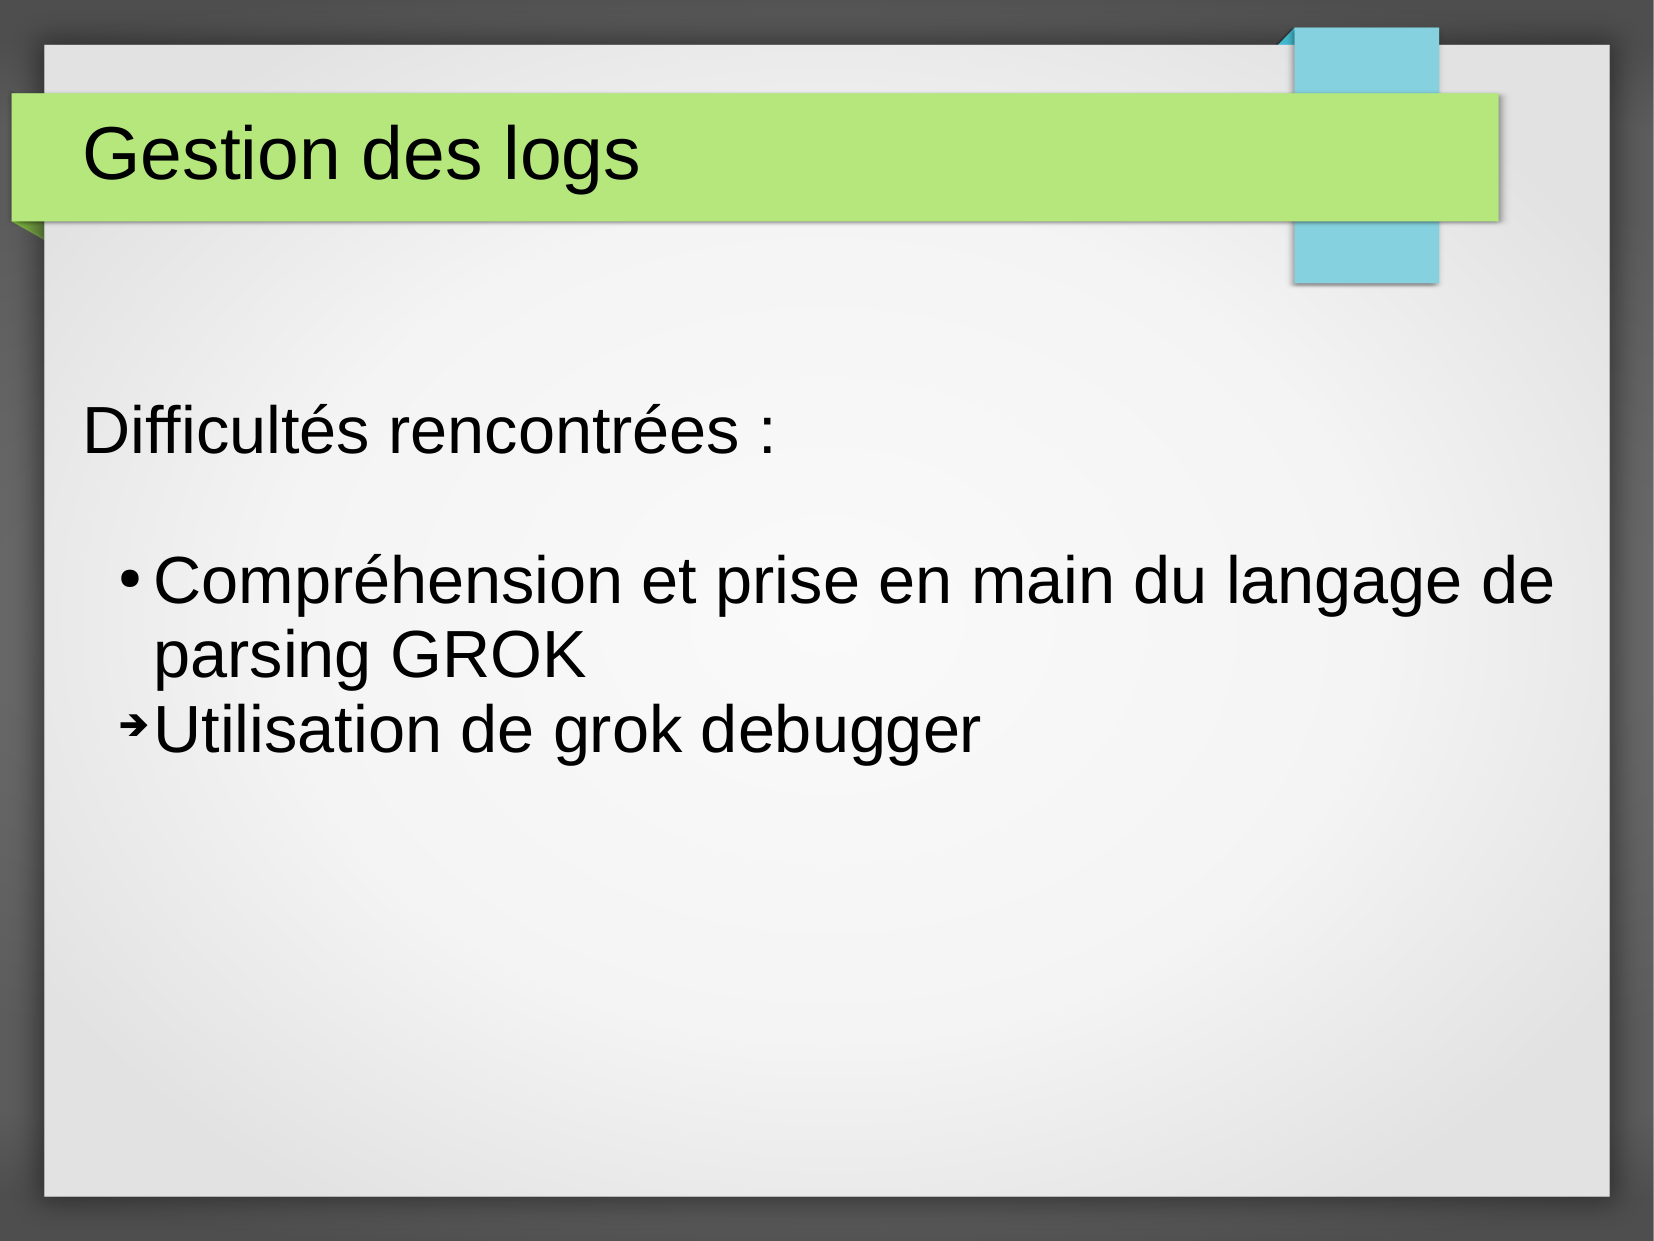

# Gestion des logs
Difficultés rencontrées :
Compréhension et prise en main du langage de parsing GROK
Utilisation de grok debugger